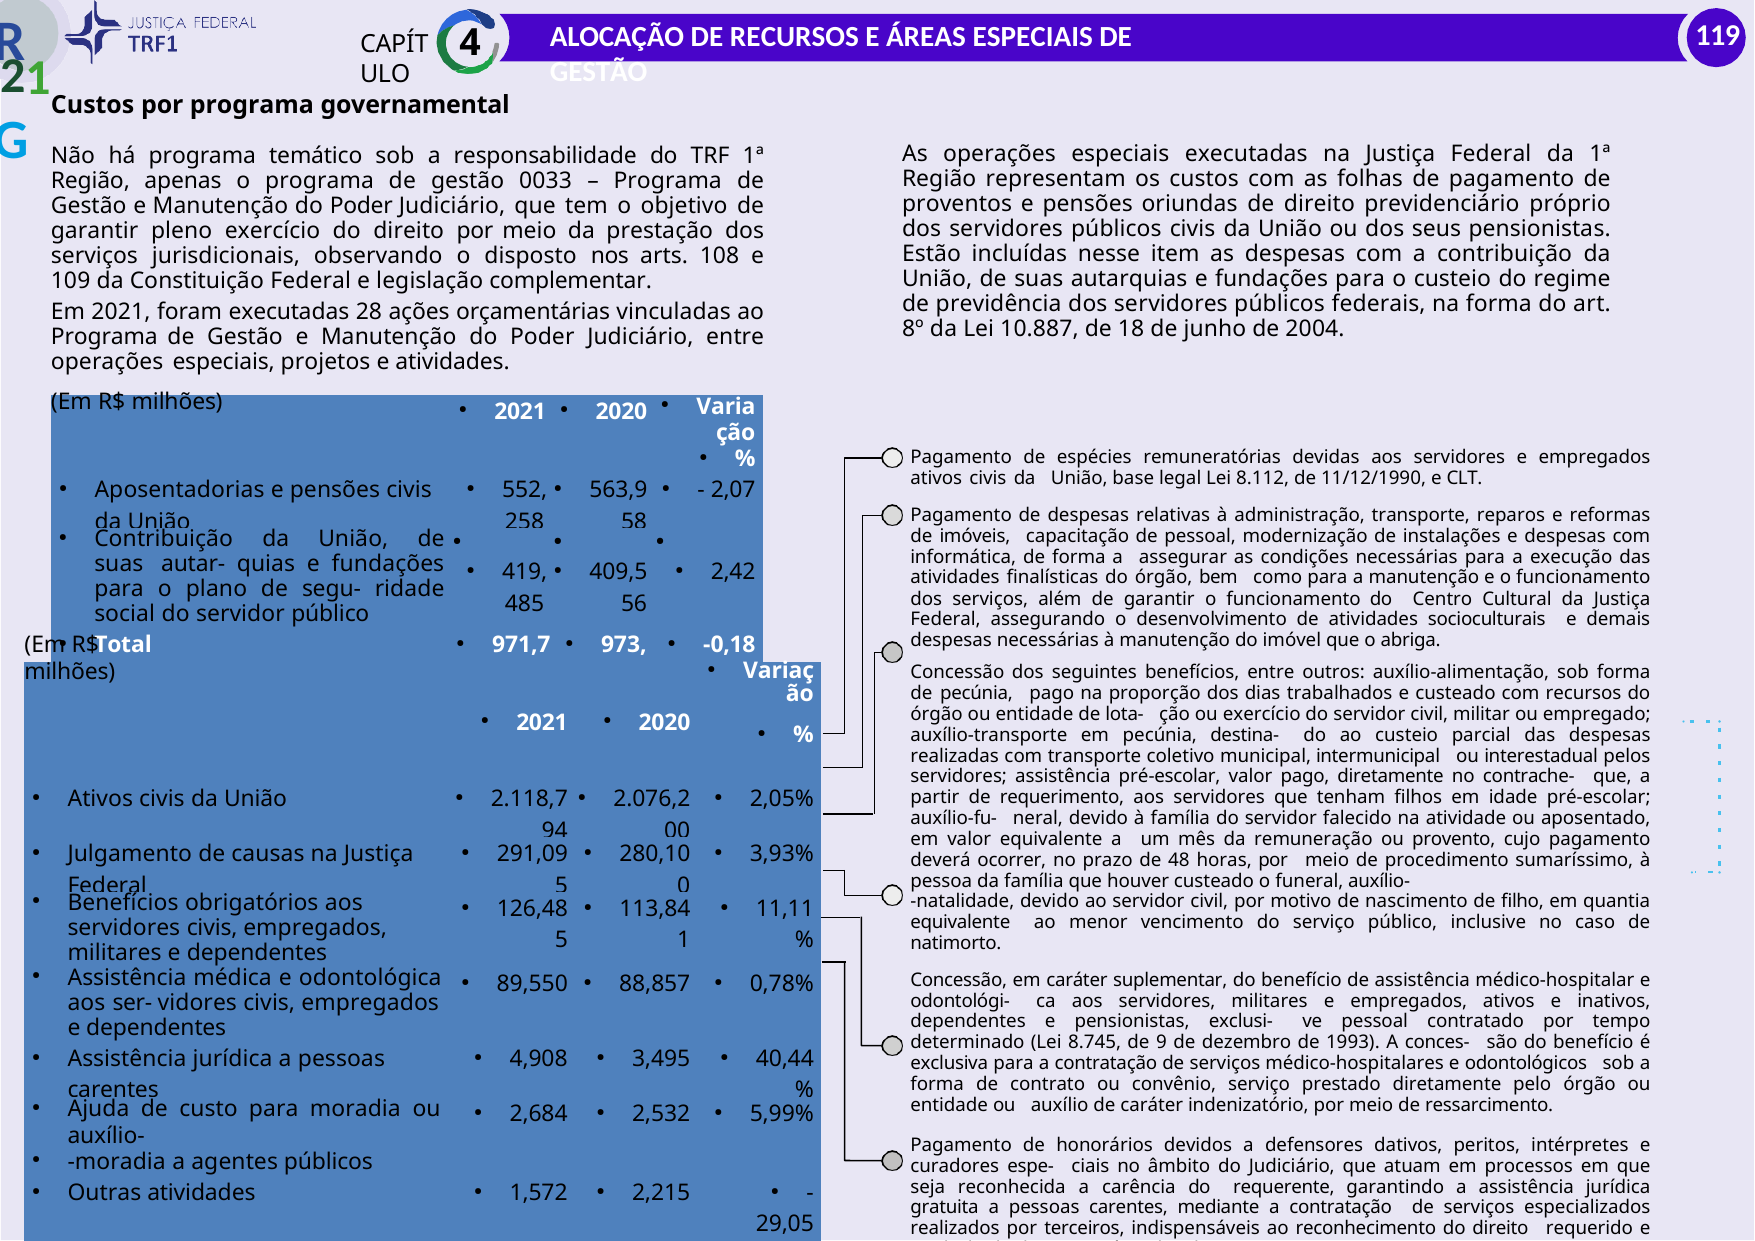

RG
119
21
ALOCAÇÃO DE RECURSOS E ÁREAS ESPECIAIS DE GESTÃO
4
CAPÍTULO
Custos por programa governamental
Não há programa temático sob a responsabilidade do TRF 1ª Região, apenas o programa de gestão 0033 – Programa de Gestão e Manutenção do Poder Judiciário, que tem o objetivo de garantir pleno exercício do direito por meio da prestação dos serviços jurisdicionais, observando o disposto nos arts. 108 e 109 da Constituição Federal e legislação complementar.
Em 2021, foram executadas 28 ações orçamentárias vinculadas ao Programa de Gestão e Manutenção do Poder Judiciário, entre operações especiais, projetos e atividades.
(Em R$ milhões)
As operações especiais executadas na Justiça Federal da 1ª Região representam os custos com as folhas de pagamento de proventos e pensões oriundas de direito previdenciário próprio dos servidores públicos civis da União ou dos seus pensionistas. Estão incluídas nesse item as despesas com a contribuição da União, de suas autarquias e fundações para o custeio do regime de previdência dos servidores públicos federais, na forma do art. 8º da Lei 10.887, de 18 de junho de 2004.
| 2021 | | 2020 | Variação % |
| --- | --- | --- | --- |
| Aposentadorias e pensões civis da União | 552,258 | 563,958 | - 2,07 |
| Contribuição da União, de suas autar- quias e fundações para o plano de segu- ridade social do servidor público | 419,485 | 409,556 | 2,42 |
| Total | 971,743 | 973,514 | -0,18 |
Pagamento de espécies remuneratórias devidas aos servidores e empregados ativos civis da União, base legal Lei 8.112, de 11/12/1990, e CLT.
Pagamento de despesas relativas à administração, transporte, reparos e reformas de imóveis, capacitação de pessoal, modernização de instalações e despesas com informática, de forma a assegurar as condições necessárias para a execução das atividades finalísticas do órgão, bem como para a manutenção e o funcionamento dos serviços, além de garantir o funcionamento do Centro Cultural da Justiça Federal, assegurando o desenvolvimento de atividades socioculturais e demais despesas necessárias à manutenção do imóvel que o abriga.
Concessão dos seguintes benefícios, entre outros: auxílio-alimentação, sob forma de pecúnia, pago na proporção dos dias trabalhados e custeado com recursos do órgão ou entidade de lota- ção ou exercício do servidor civil, militar ou empregado; auxílio-transporte em pecúnia, destina- do ao custeio parcial das despesas realizadas com transporte coletivo municipal, intermunicipal ou interestadual pelos servidores; assistência pré-escolar, valor pago, diretamente no contrache- que, a partir de requerimento, aos servidores que tenham filhos em idade pré-escolar; auxílio-fu- neral, devido à família do servidor falecido na atividade ou aposentado, em valor equivalente a um mês da remuneração ou provento, cujo pagamento deverá ocorrer, no prazo de 48 horas, por meio de procedimento sumaríssimo, à pessoa da família que houver custeado o funeral, auxílio-
-natalidade, devido ao servidor civil, por motivo de nascimento de filho, em quantia equivalente ao menor vencimento do serviço público, inclusive no caso de natimorto.
Concessão, em caráter suplementar, do benefício de assistência médico-hospitalar e odontológi- ca aos servidores, militares e empregados, ativos e inativos, dependentes e pensionistas, exclusi- ve pessoal contratado por tempo determinado (Lei 8.745, de 9 de dezembro de 1993). A conces- são do benefício é exclusiva para a contratação de serviços médico-hospitalares e odontológicos sob a forma de contrato ou convênio, serviço prestado diretamente pelo órgão ou entidade ou auxílio de caráter indenizatório, por meio de ressarcimento.
Pagamento de honorários devidos a defensores dativos, peritos, intérpretes e curadores espe- ciais no âmbito do Judiciário, que atuam em processos em que seja reconhecida a carência do requerente, garantindo a assistência jurídica gratuita a pessoas carentes, mediante a contratação de serviços especializados realizados por terceiros, indispensáveis ao reconhecimento do direito requerido e ao deslinde da controvérsia legal.
Ajuda de custo para moradia ou auxílio-moradia a agentes públicos. Não inclui outras indeniza- ções, tais como ajuda de custo decorrente de remoção e diárias.
(Em R$ milhões)
| | | | Variação |
| --- | --- | --- | --- |
| | 2021 | 2020 | % |
| Ativos civis da União | 2.118,794 | 2.076,200 | 2,05% |
| Julgamento de causas na Justiça Federal | 291,095 | 280,100 | 3,93% |
| Benefícios obrigatórios aos servidores civis, empregados, militares e dependentes | 126,485 | 113,841 | 11,11% |
| Assistência médica e odontológica aos ser- vidores civis, empregados e dependentes | 89,550 | 88,857 | 0,78% |
| Assistência jurídica a pessoas carentes | 4,908 | 3,495 | 40,44% |
| Ajuda de custo para moradia ou auxílio- -moradia a agentes públicos | 2,684 | 2,532 | 5,99% |
| Outras atividades | 1,572 | 2,215 | -29,05% |
| Total | 2.635,088 | 2.567,241 | 2,64% |